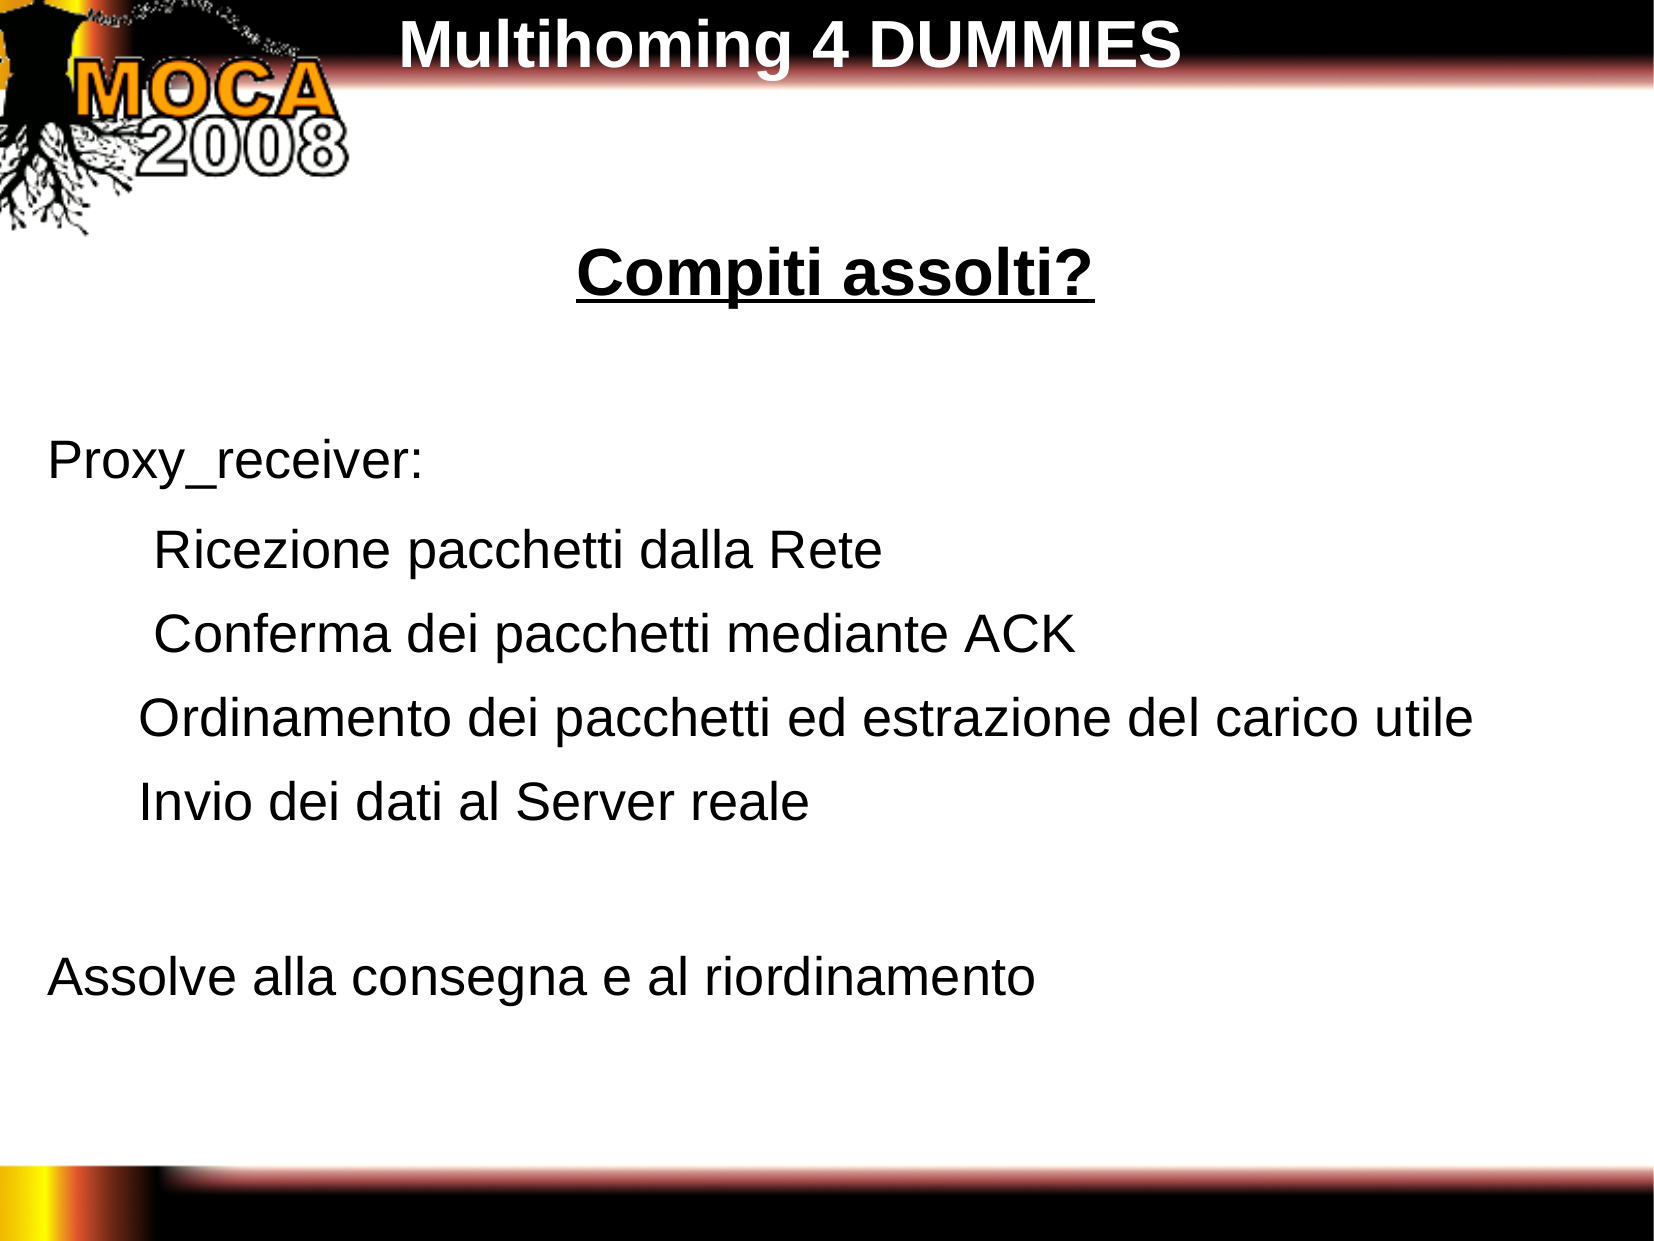

# Multihoming 4 DUMMIES
Compiti assolti?
Proxy_receiver:
 Ricezione pacchetti dalla Rete
 Conferma dei pacchetti mediante ACK
 Ordinamento dei pacchetti ed estrazione del carico utile
 Invio dei dati al Server reale
Assolve alla consegna e al riordinamento